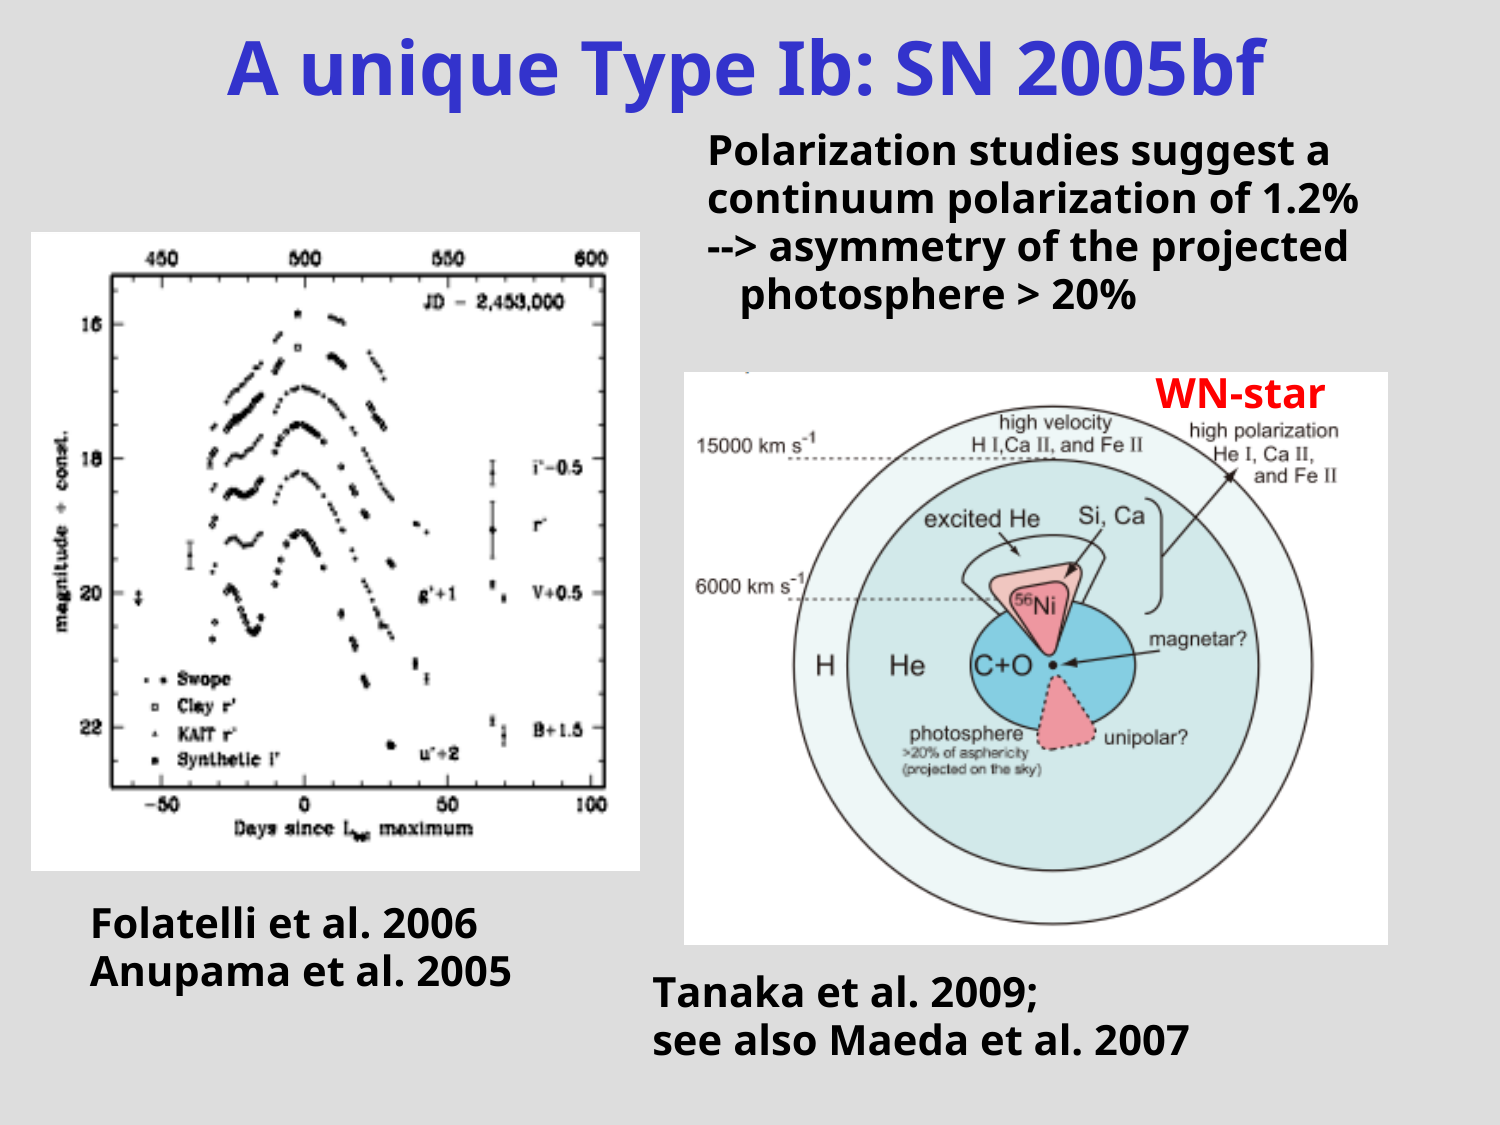

A unique Type Ib: SN 2005bf
Polarization studies suggest a continuum polarization of 1.2%
--> asymmetry of the projected photosphere > 20%
WN-star
Folatelli et al. 2006
Anupama et al. 2005
Tanaka et al. 2009;
see also Maeda et al. 2007